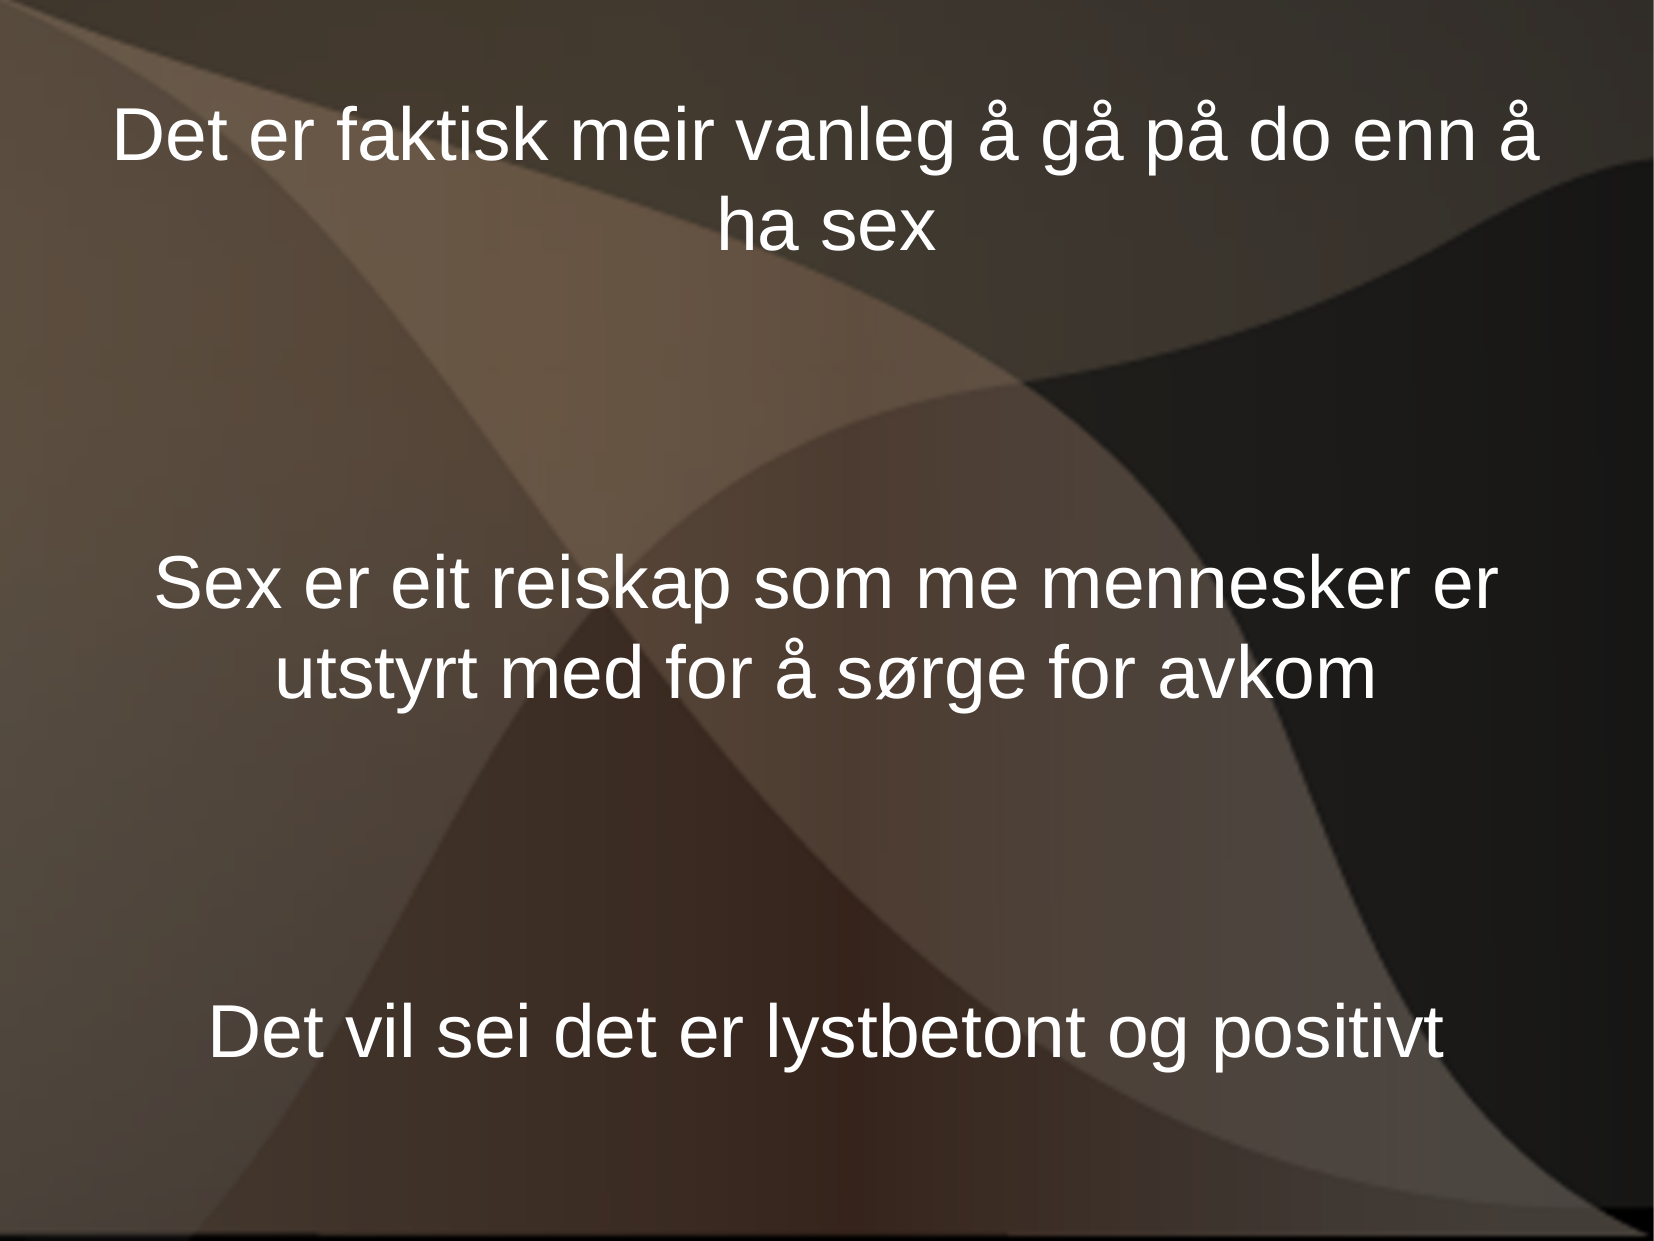

# Det er faktisk meir vanleg å gå på do enn å ha sex
Sex er eit reiskap som me mennesker er utstyrt med for å sørge for avkom
Det vil sei det er lystbetont og positivt